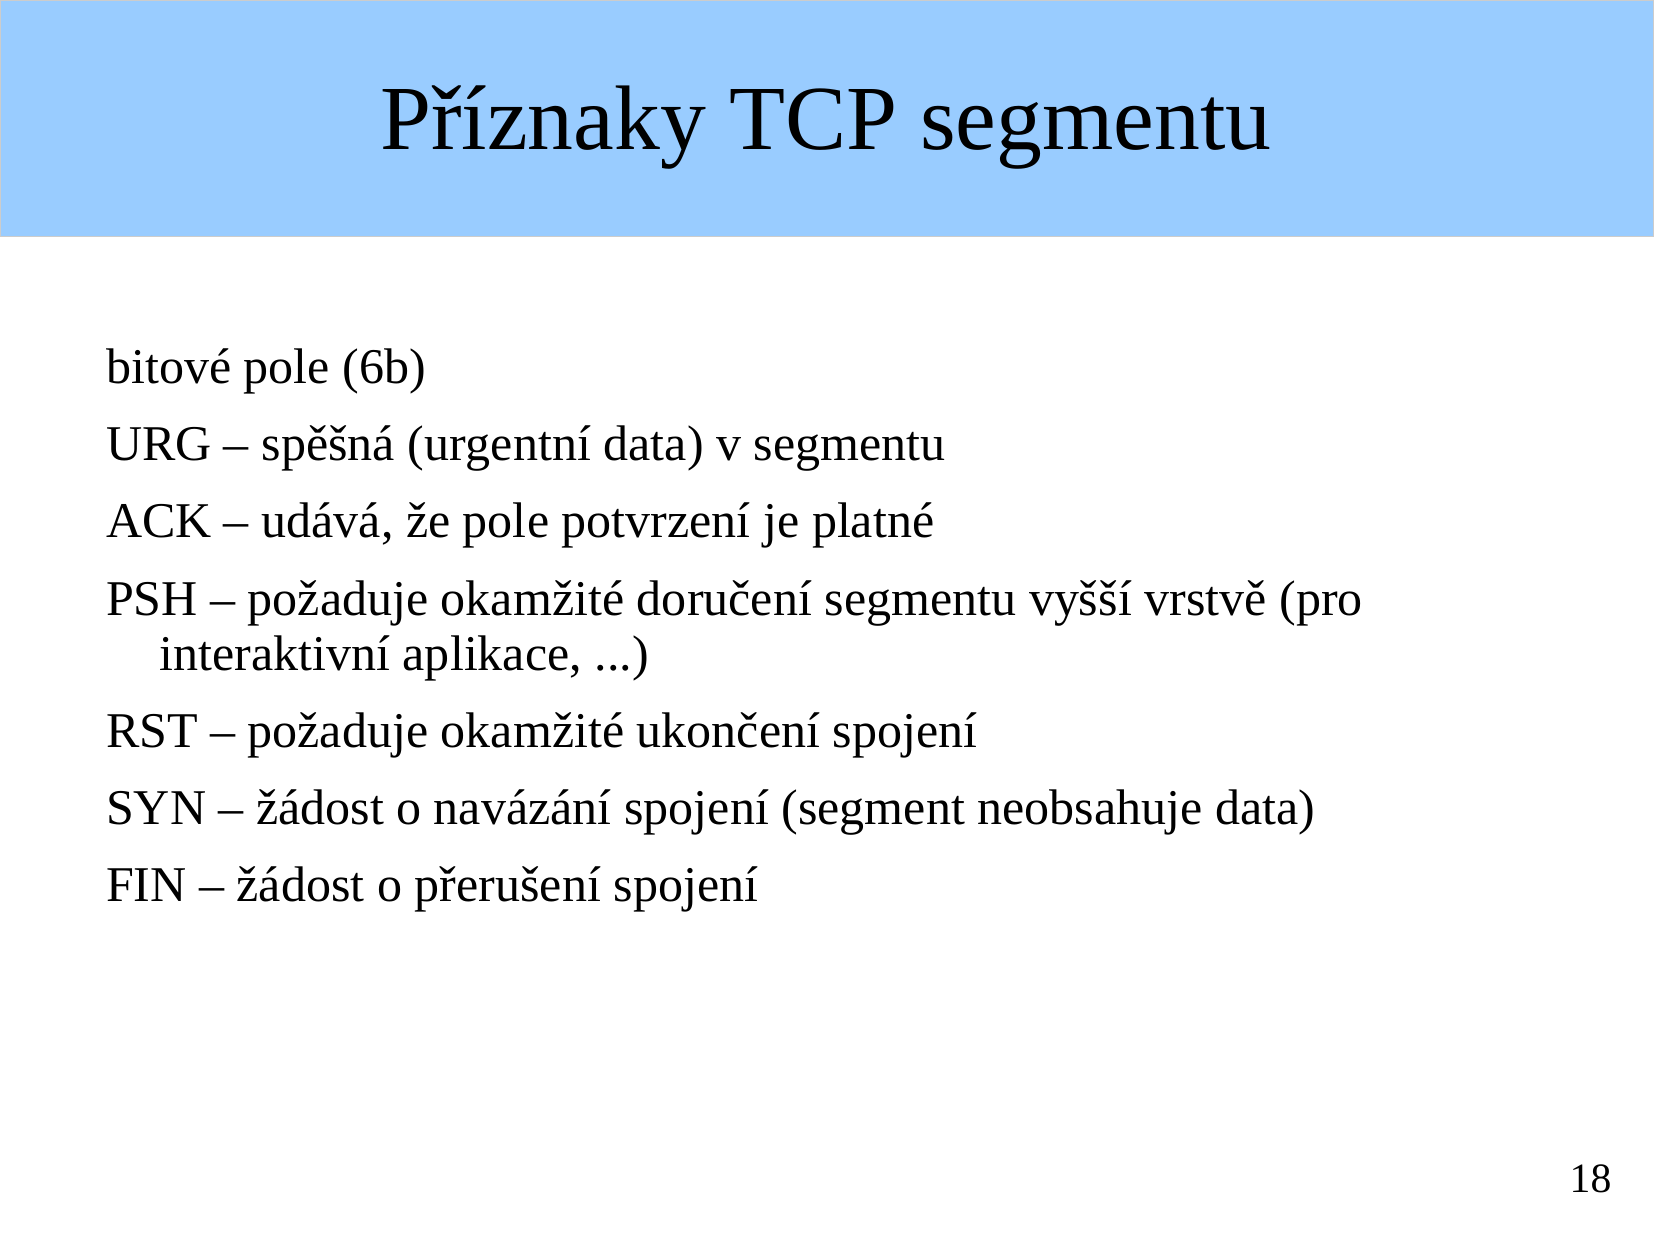

# Příznaky TCP segmentu
bitové pole (6b)
URG – spěšná (urgentní data) v segmentu
ACK – udává, že pole potvrzení je platné
PSH – požaduje okamžité doručení segmentu vyšší vrstvě (pro interaktivní aplikace, ...)
RST – požaduje okamžité ukončení spojení
SYN – žádost o navázání spojení (segment neobsahuje data)
FIN – žádost o přerušení spojení